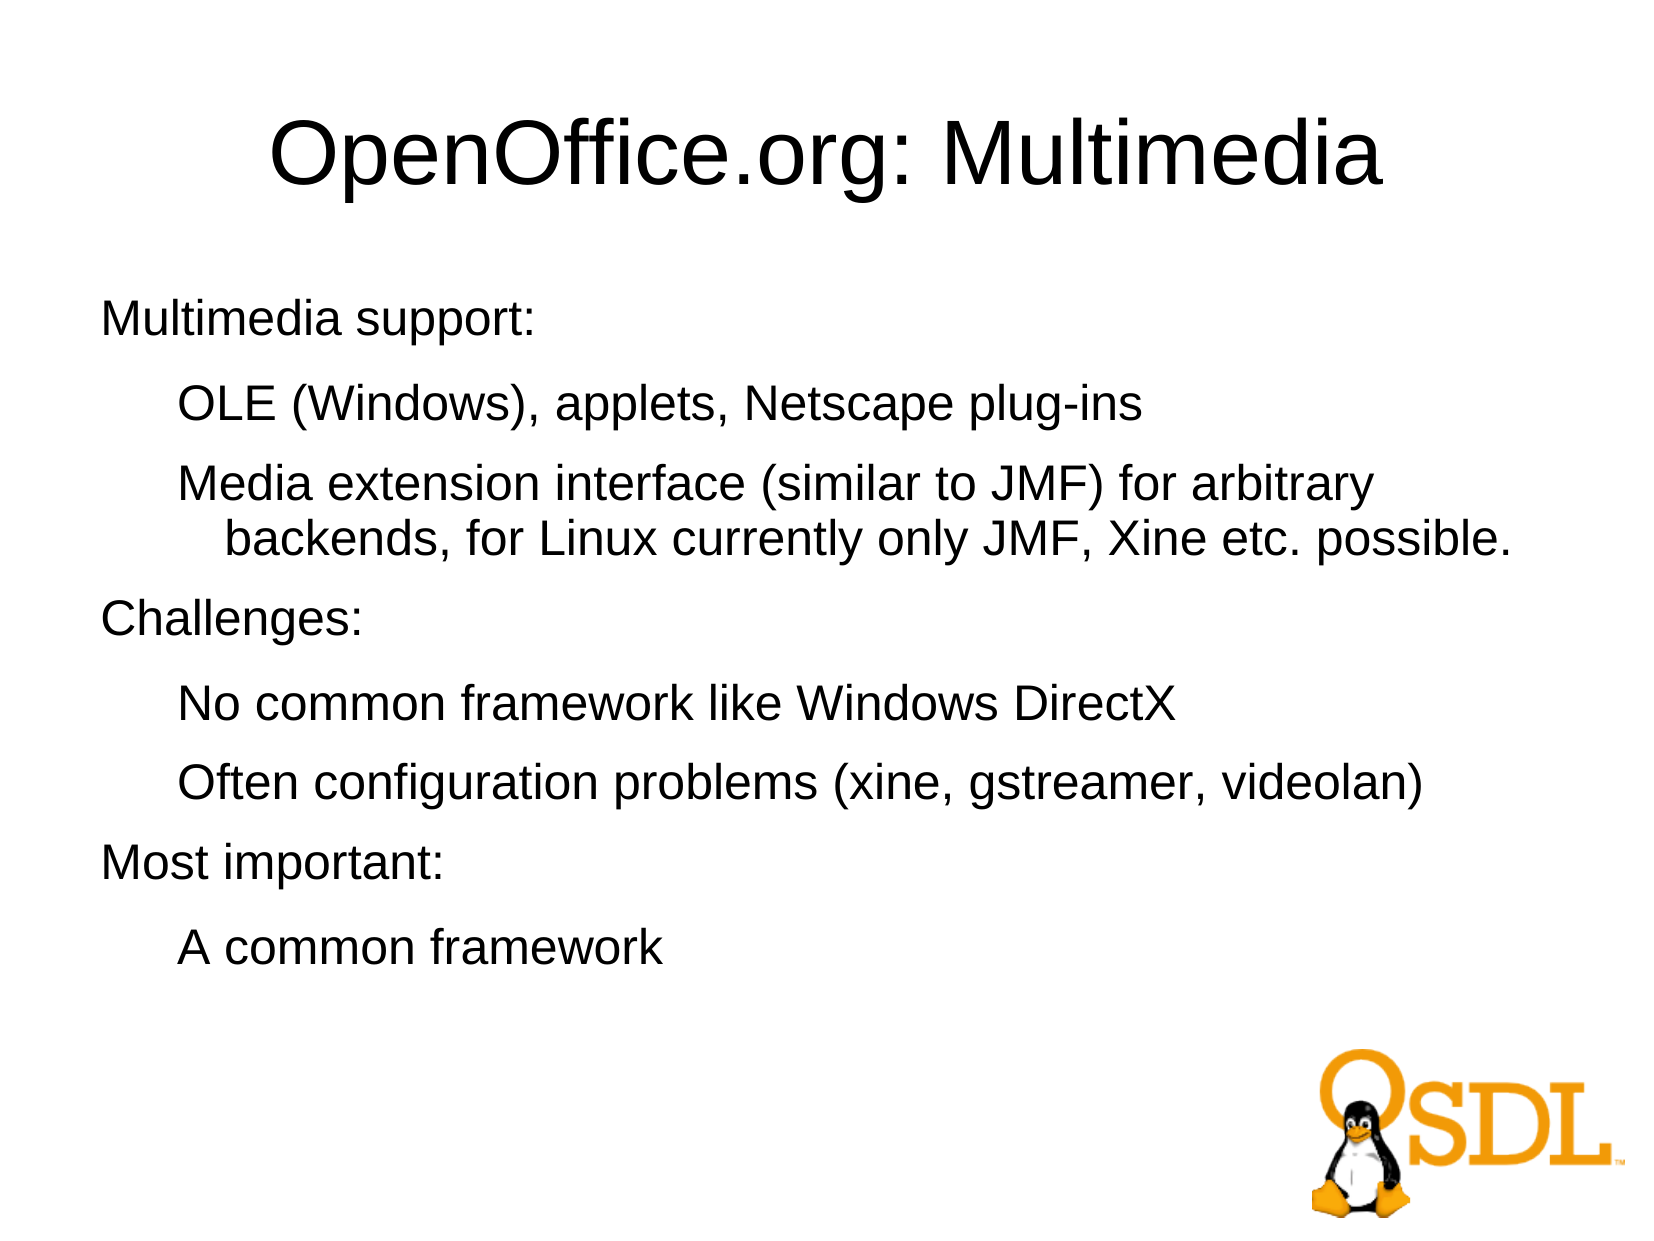

# OpenOffice.org: Multimedia
Multimedia support:
OLE (Windows), applets, Netscape plug-ins
Media extension interface (similar to JMF) for arbitrary backends, for Linux currently only JMF, Xine etc. possible.
Challenges:
No common framework like Windows DirectX
Often configuration problems (xine, gstreamer, videolan)
Most important:
A common framework